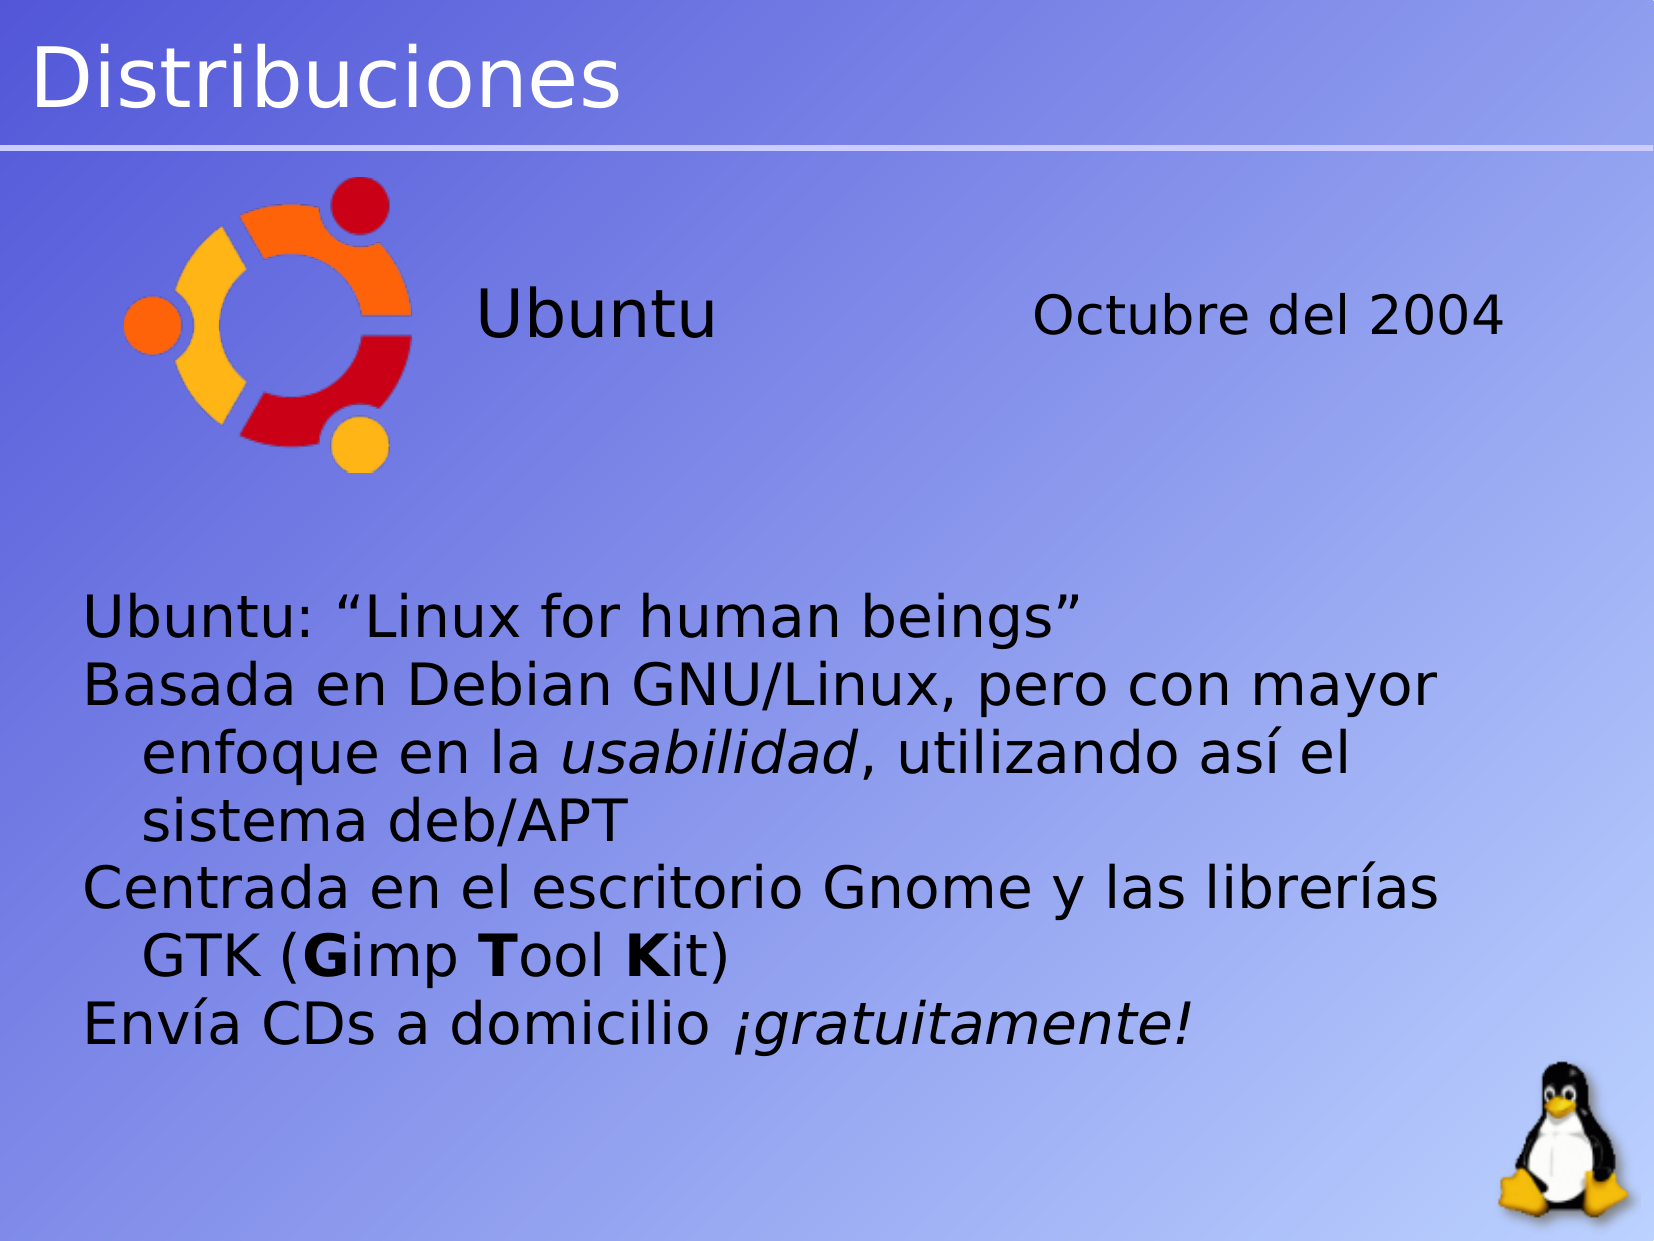

# Distribuciones
Ubuntu
Octubre del 2004
Ubuntu: “Linux for human beings”
Basada en Debian GNU/Linux, pero con mayor enfoque en la usabilidad, utilizando así el sistema deb/APT
Centrada en el escritorio Gnome y las librerías GTK (Gimp Tool Kit)
Envía CDs a domicilio ¡gratuitamente!